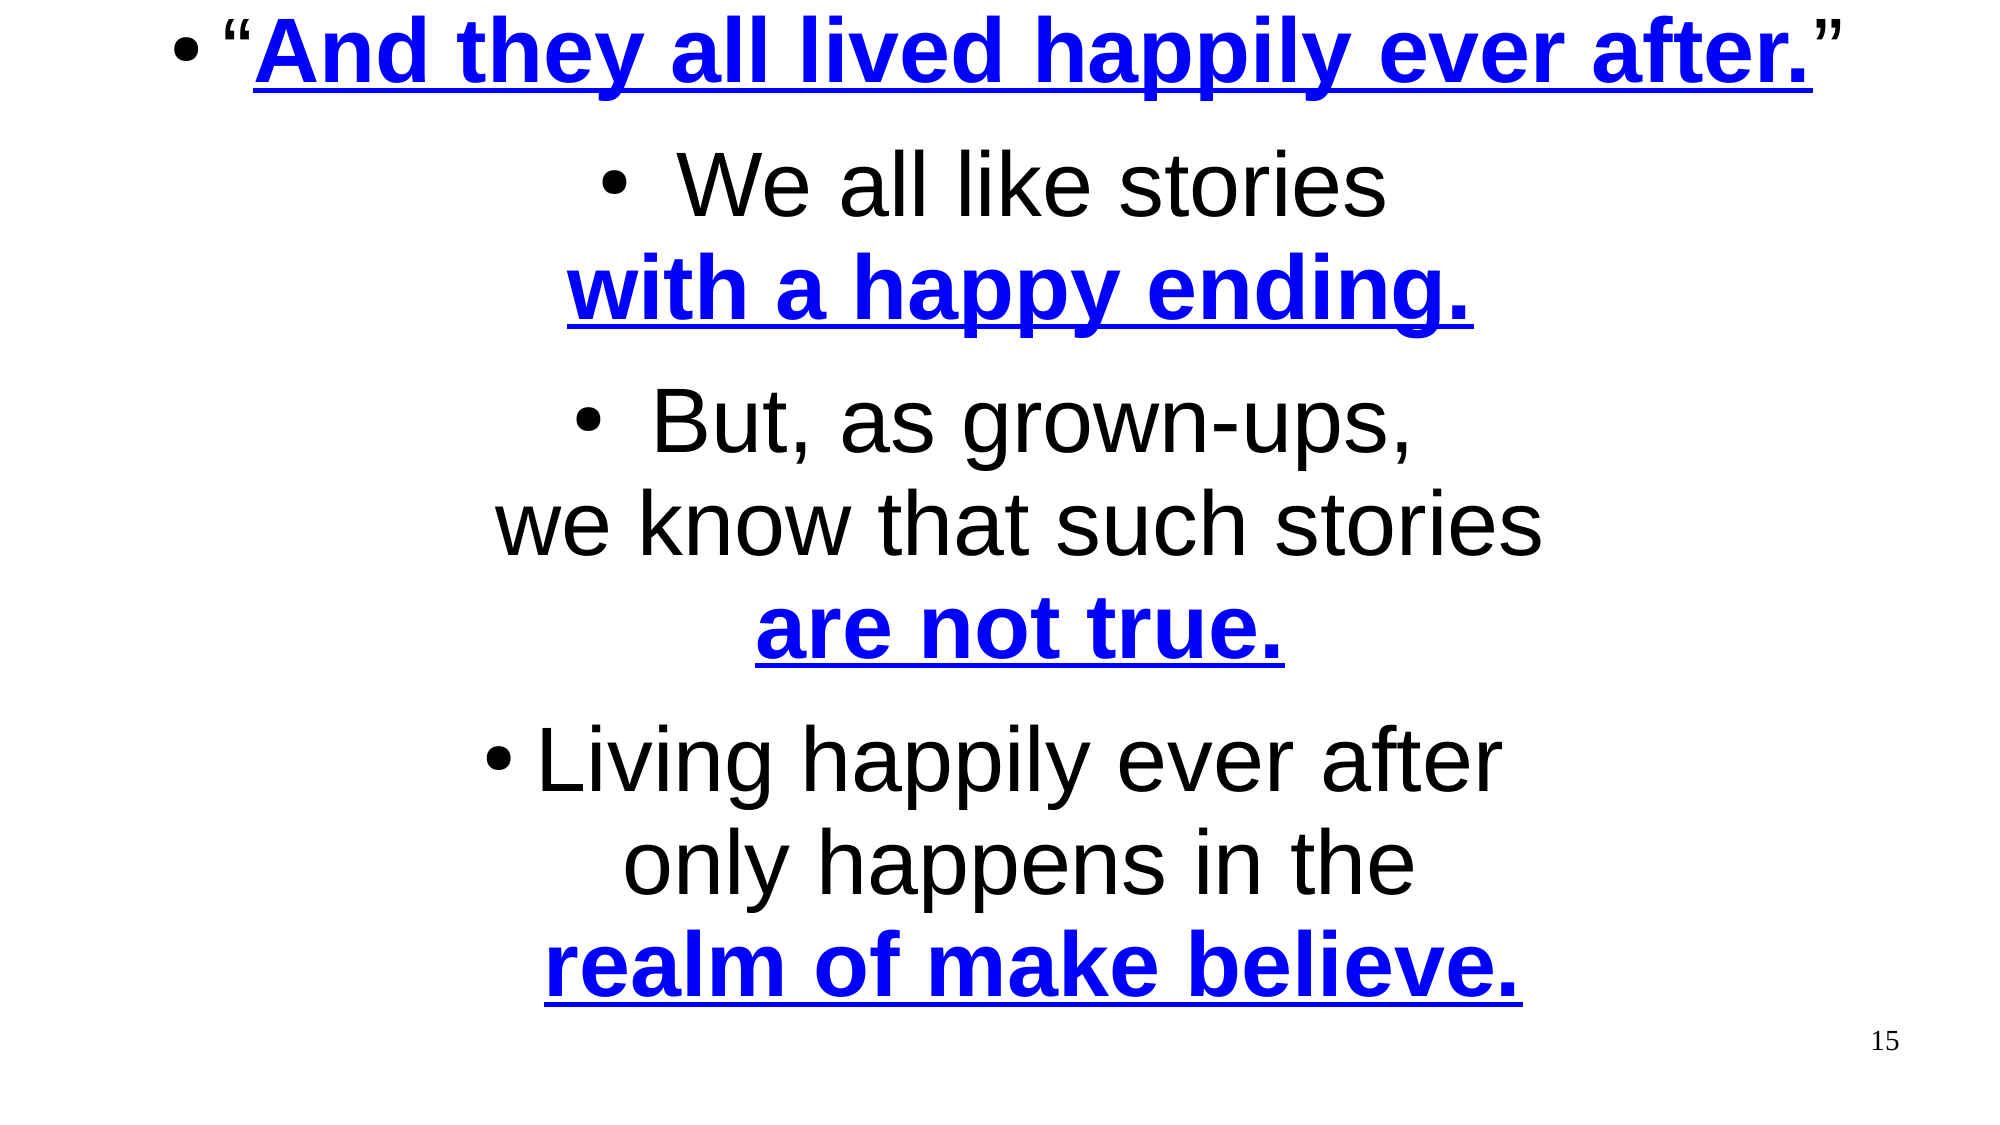

# “And they all lived happily ever after.”
 We all like stories
with a happy ending.
 But, as grown-ups,
we know that such stories
are not true.
Living happily ever after
only happens in the
realm of make believe.
15